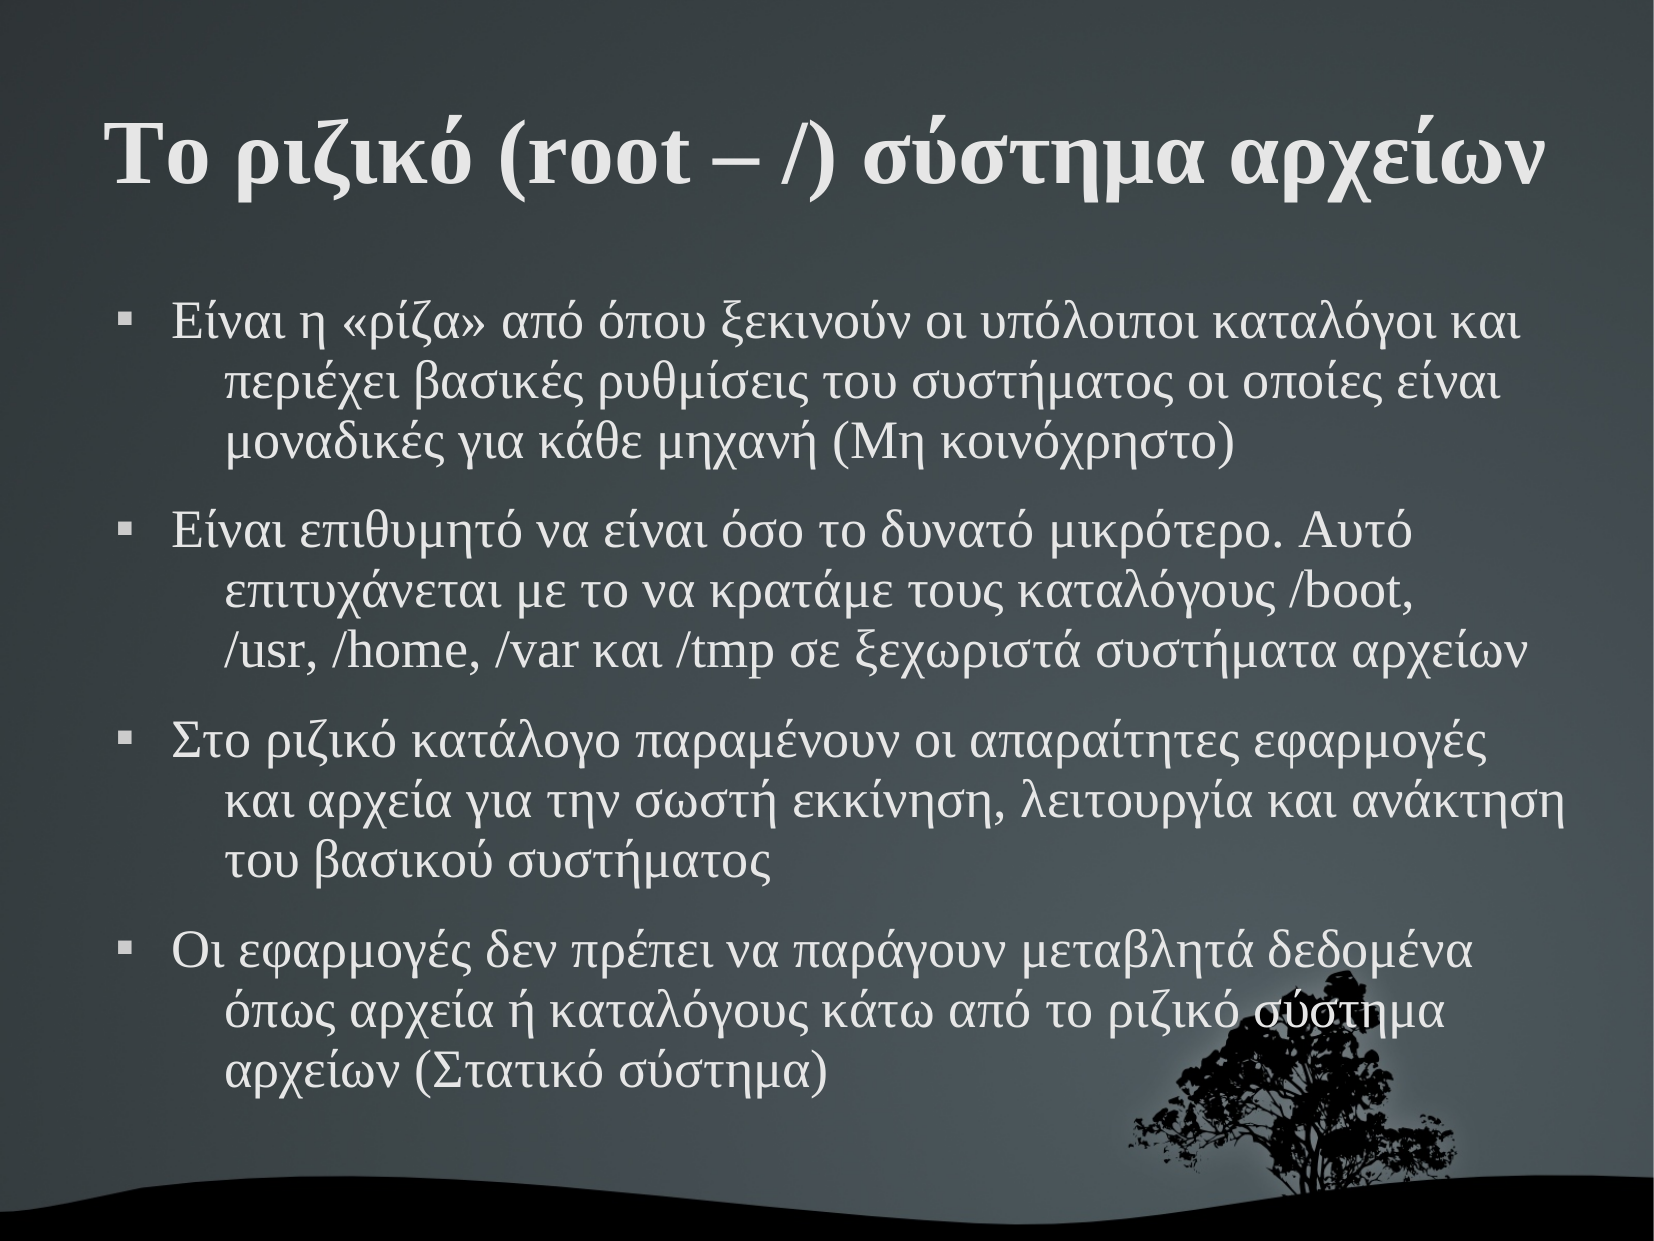

# Το ριζικό (root – /) σύστημα αρχείων
Είναι η «ρίζα» από όπου ξεκινούν οι υπόλοιποι καταλόγοι και περιέχει βασικές ρυθμίσεις του συστήματος οι οποίες είναι μοναδικές για κάθε μηχανή (Μη κοινόχρηστο)
Είναι επιθυμητό να είναι όσο το δυνατό μικρότερο. Αυτό επιτυχάνεται με το να κρατάμε τους καταλόγους /boot, /usr, /home, /var και /tmp σε ξεχωριστά συστήματα αρχείων
Στο ριζικό κατάλογο παραμένουν οι απαραίτητες εφαρμογές και αρχεία για την σωστή εκκίνηση, λειτουργία και ανάκτηση του βασικού συστήματος
Οι εφαρμογές δεν πρέπει να παράγουν μεταβλητά δεδομένα όπως αρχεία ή καταλόγους κάτω από το ριζικό σύστημα αρχείων (Στατικό σύστημα)